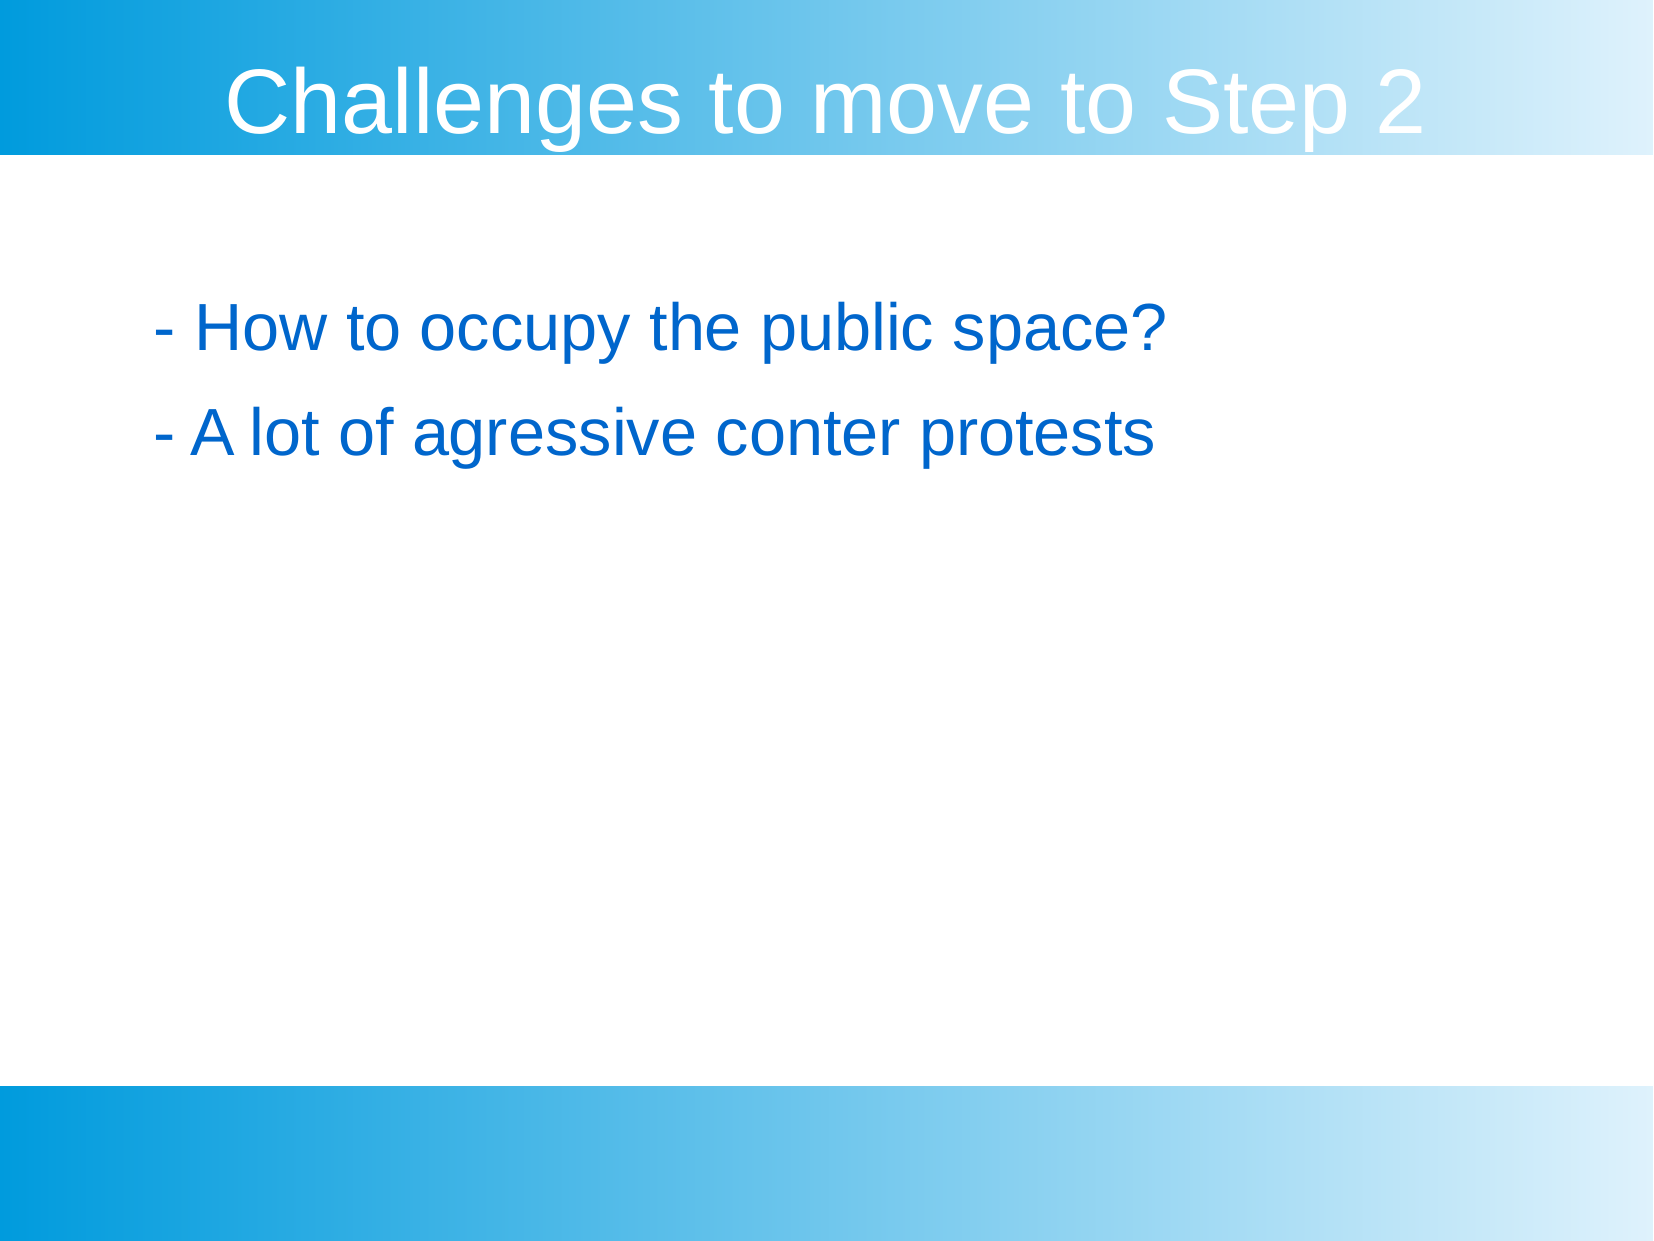

# Challenges to move to Step 2
- How to occupy the public space?
- A lot of agressive conter protests